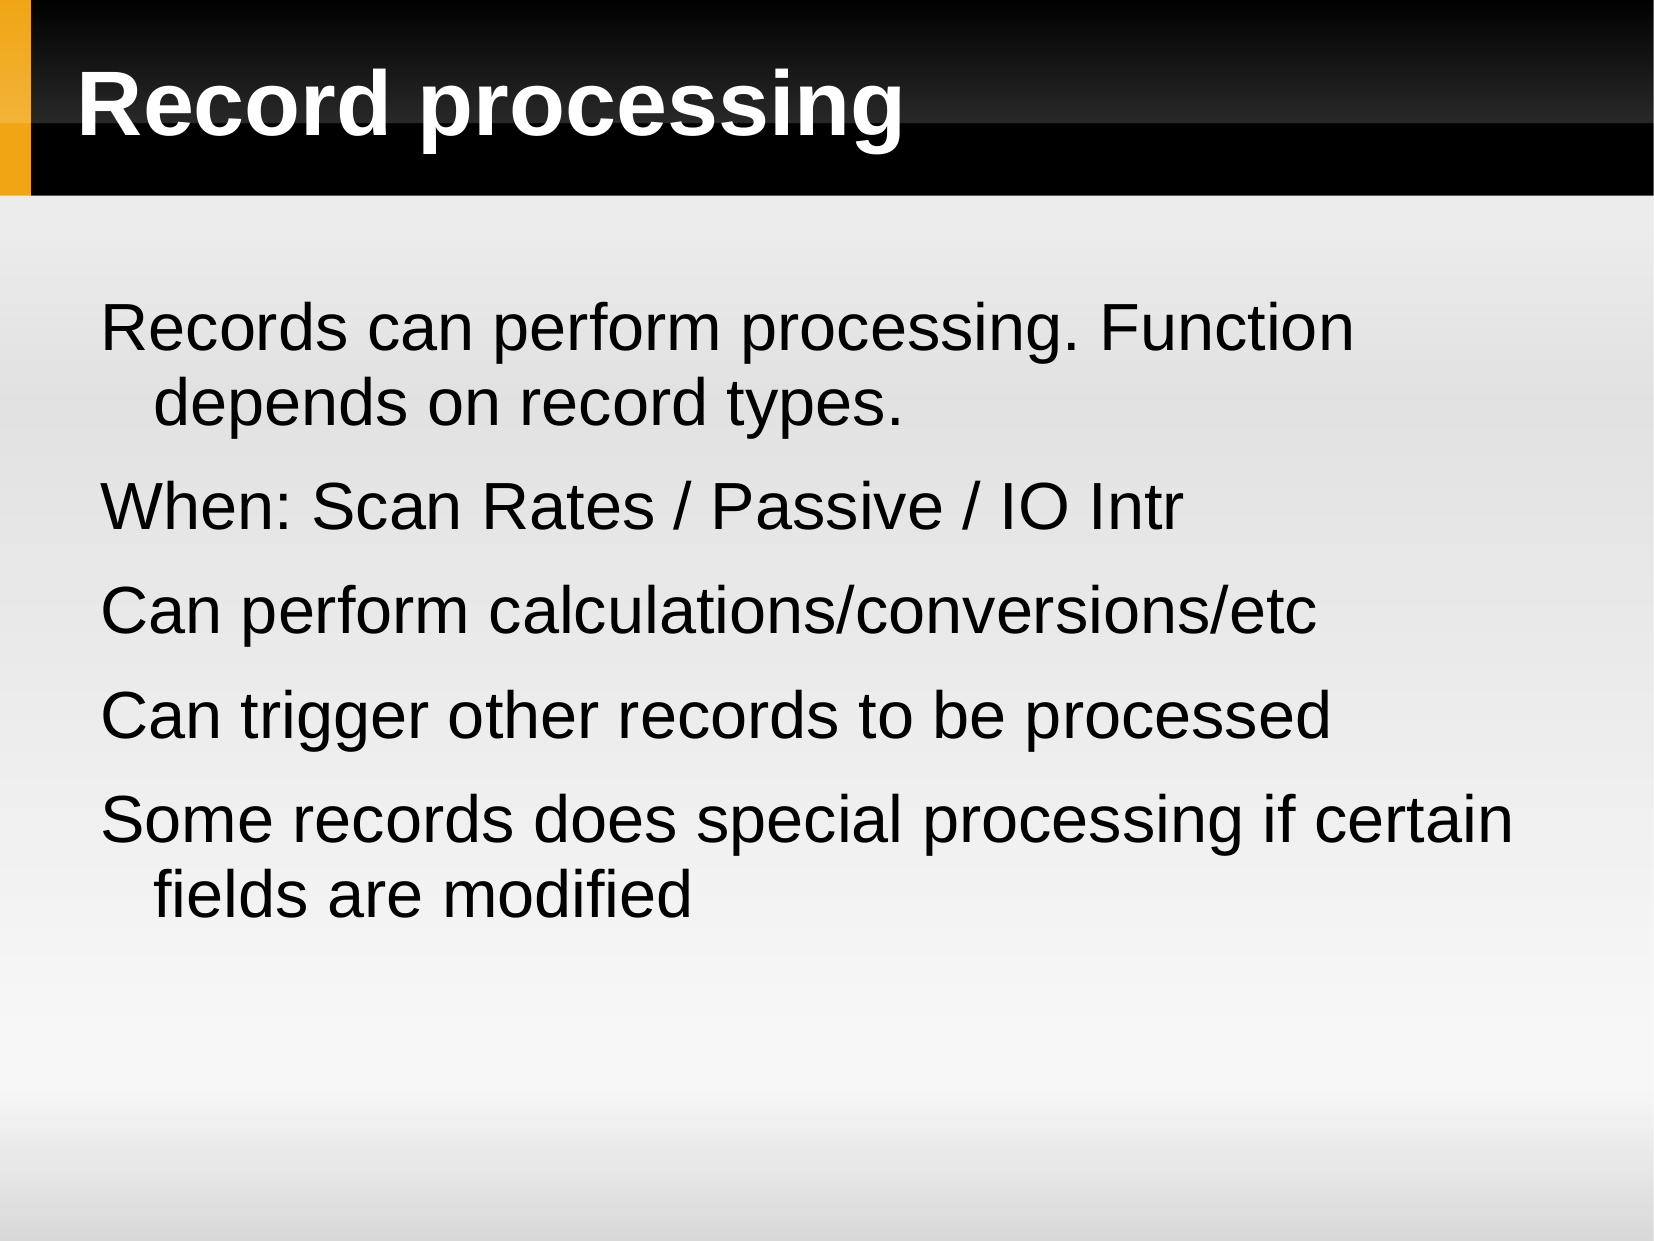

# Record processing
Records can perform processing. Function depends on record types.
When: Scan Rates / Passive / IO Intr
Can perform calculations/conversions/etc
Can trigger other records to be processed
Some records does special processing if certain fields are modified